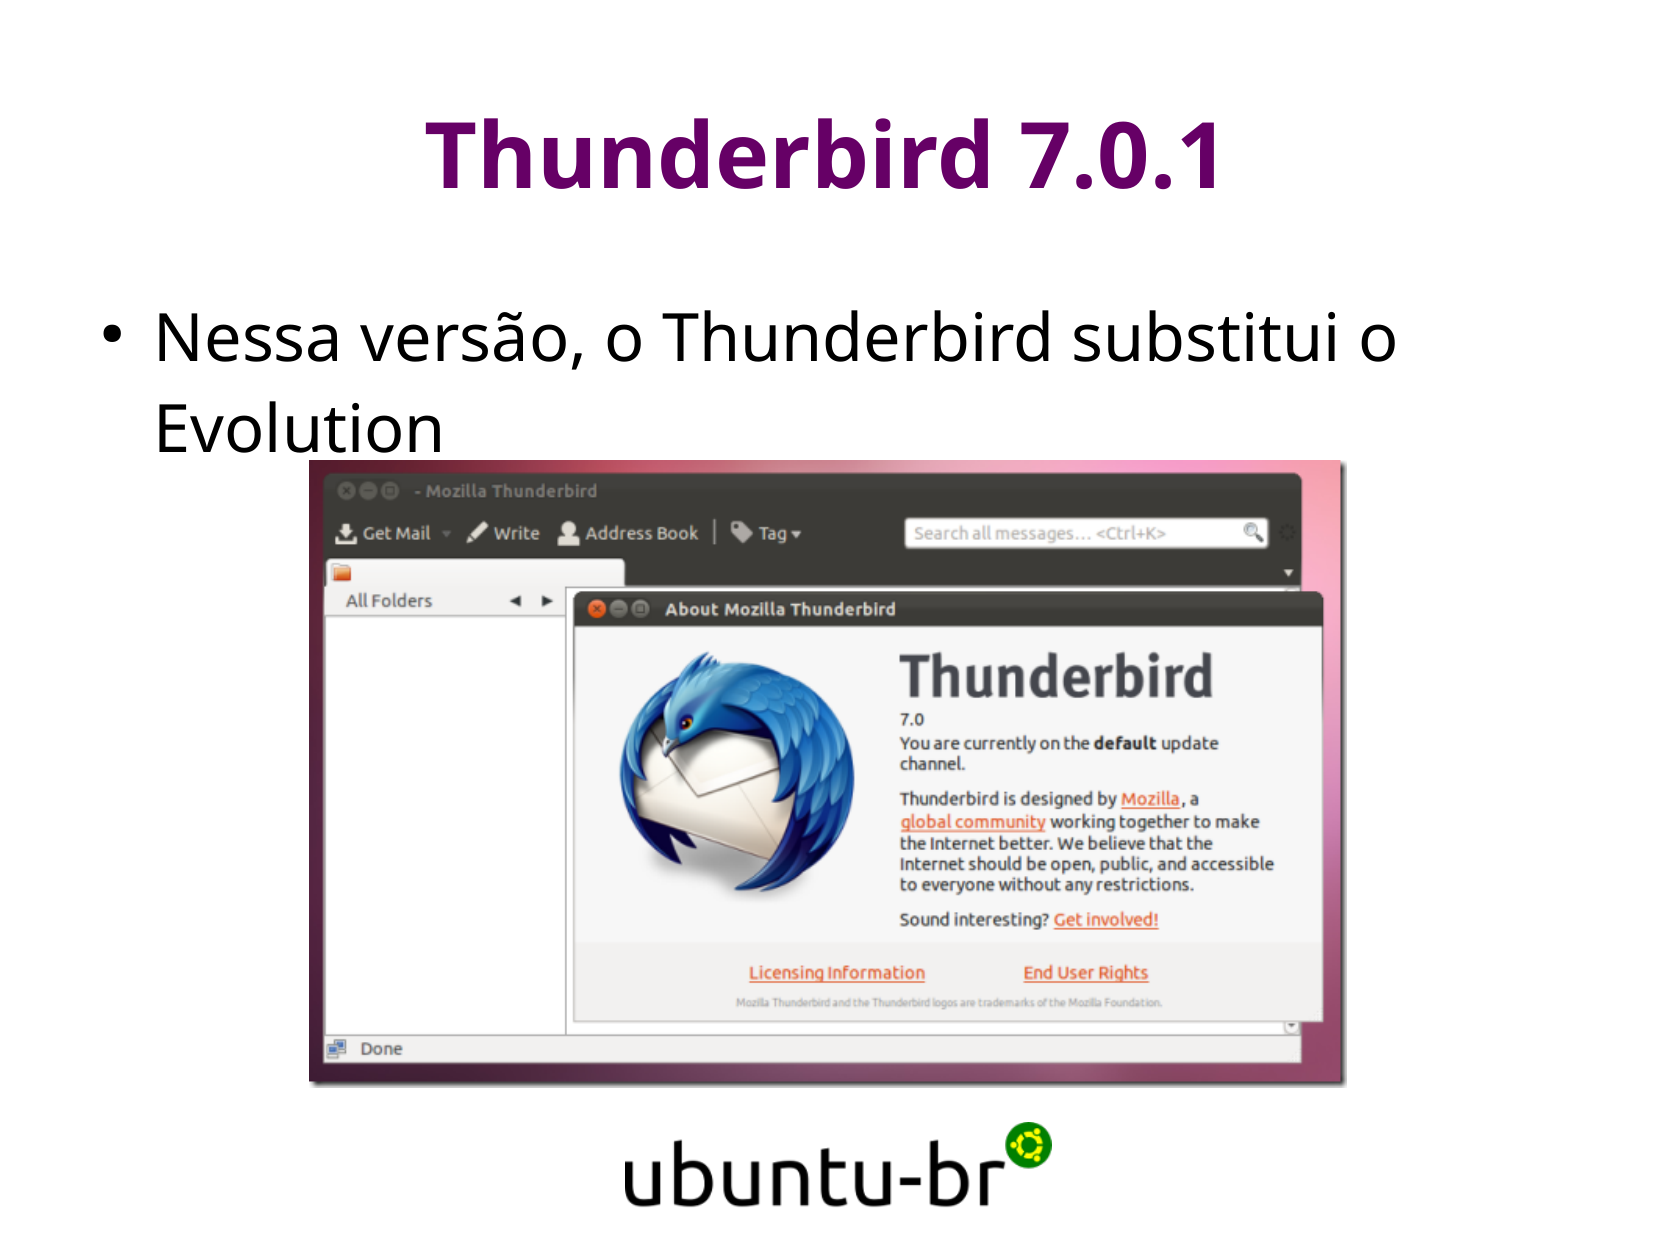

# Thunderbird 7.0.1
Nessa versão, o Thunderbird substitui o Evolution